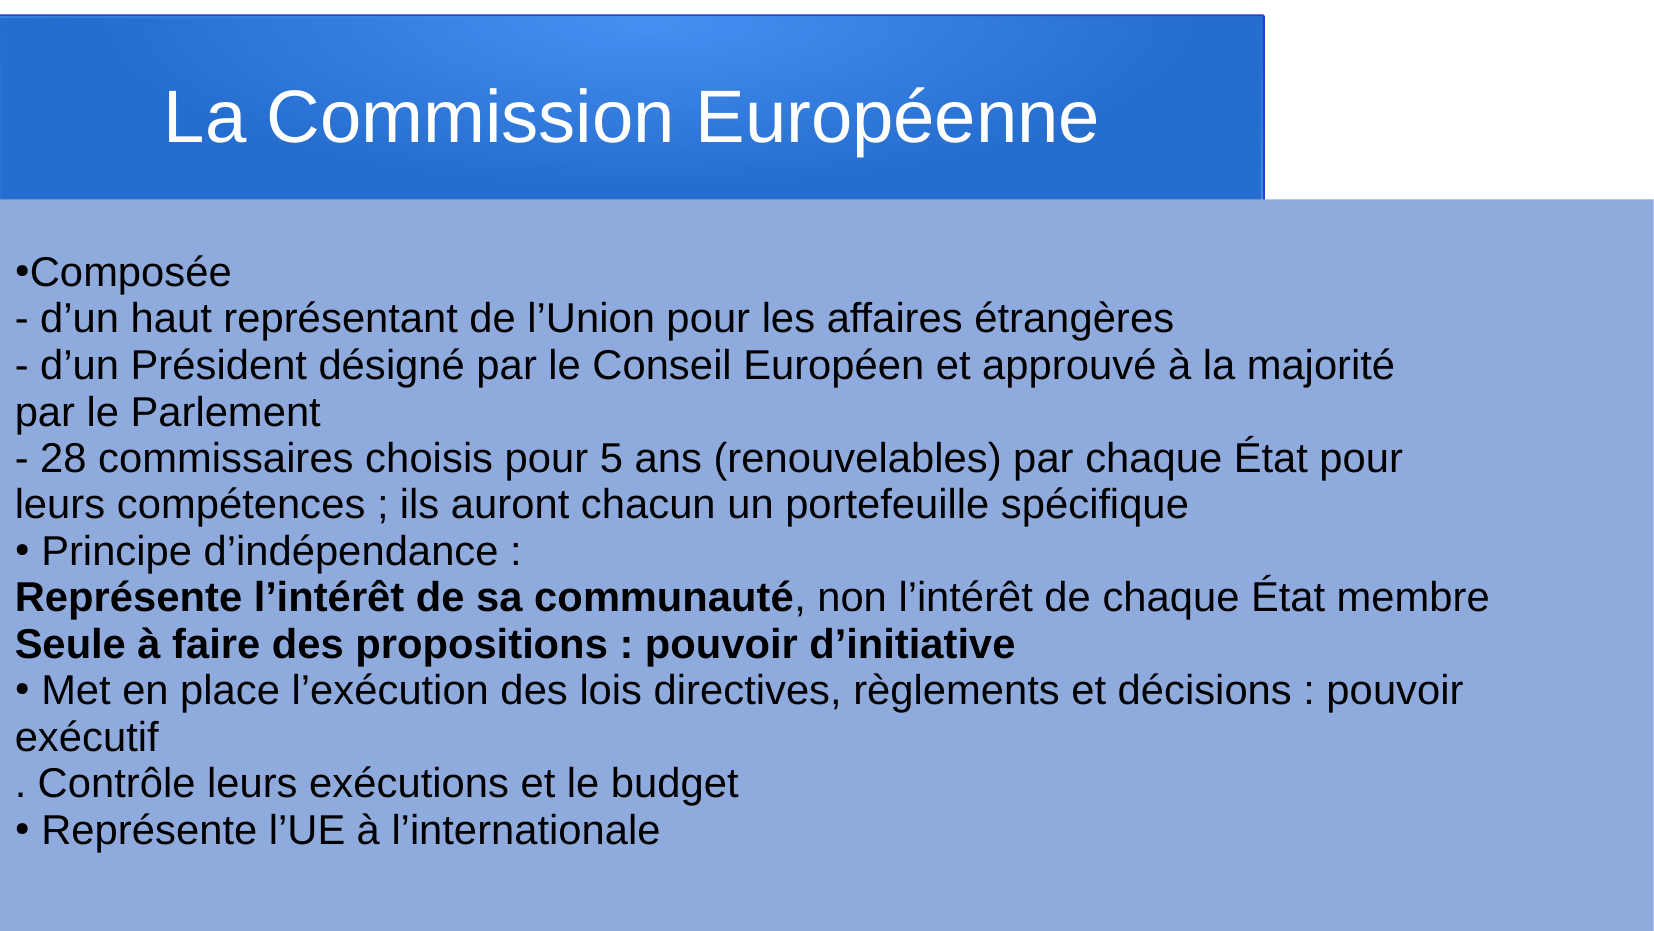

# La Commission Européenne
Composée
- d’un haut représentant de l’Union pour les affaires étrangères
- d’un Président désigné par le Conseil Européen et approuvé à la majorité
par le Parlement
- 28 commissaires choisis pour 5 ans (renouvelables) par chaque État pour
leurs compétences ; ils auront chacun un portefeuille spécifique
 Principe d’indépendance :
Représente l’intérêt de sa communauté, non l’intérêt de chaque État membre
Seule à faire des propositions : pouvoir d’initiative
 Met en place l’exécution des lois directives, règlements et décisions : pouvoir
exécutif
. Contrôle leurs exécutions et le budget
 Représente l’UE à l’internationale